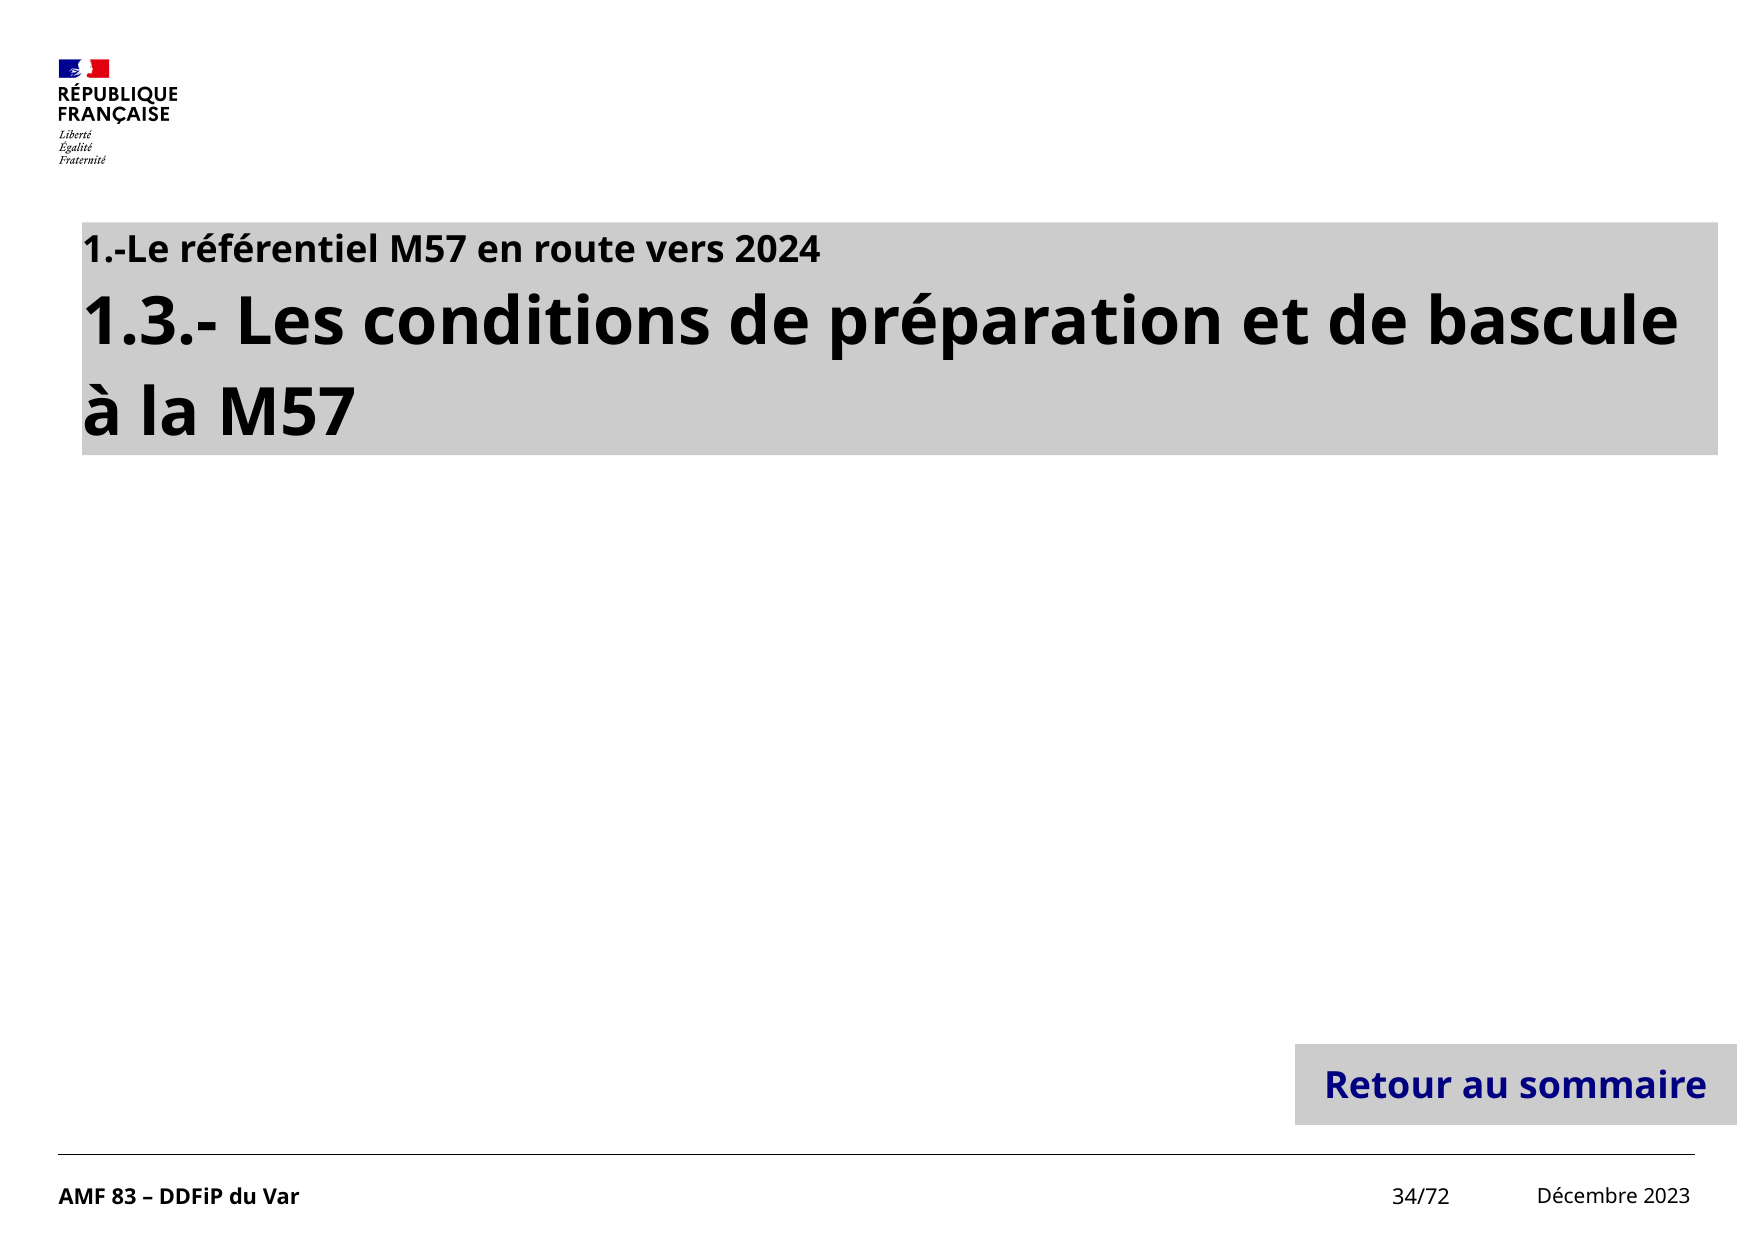

1.-Le référentiel M57 en route vers 2024
1.3.- Les conditions de préparation et de bascule à la M57
Retour au sommaire